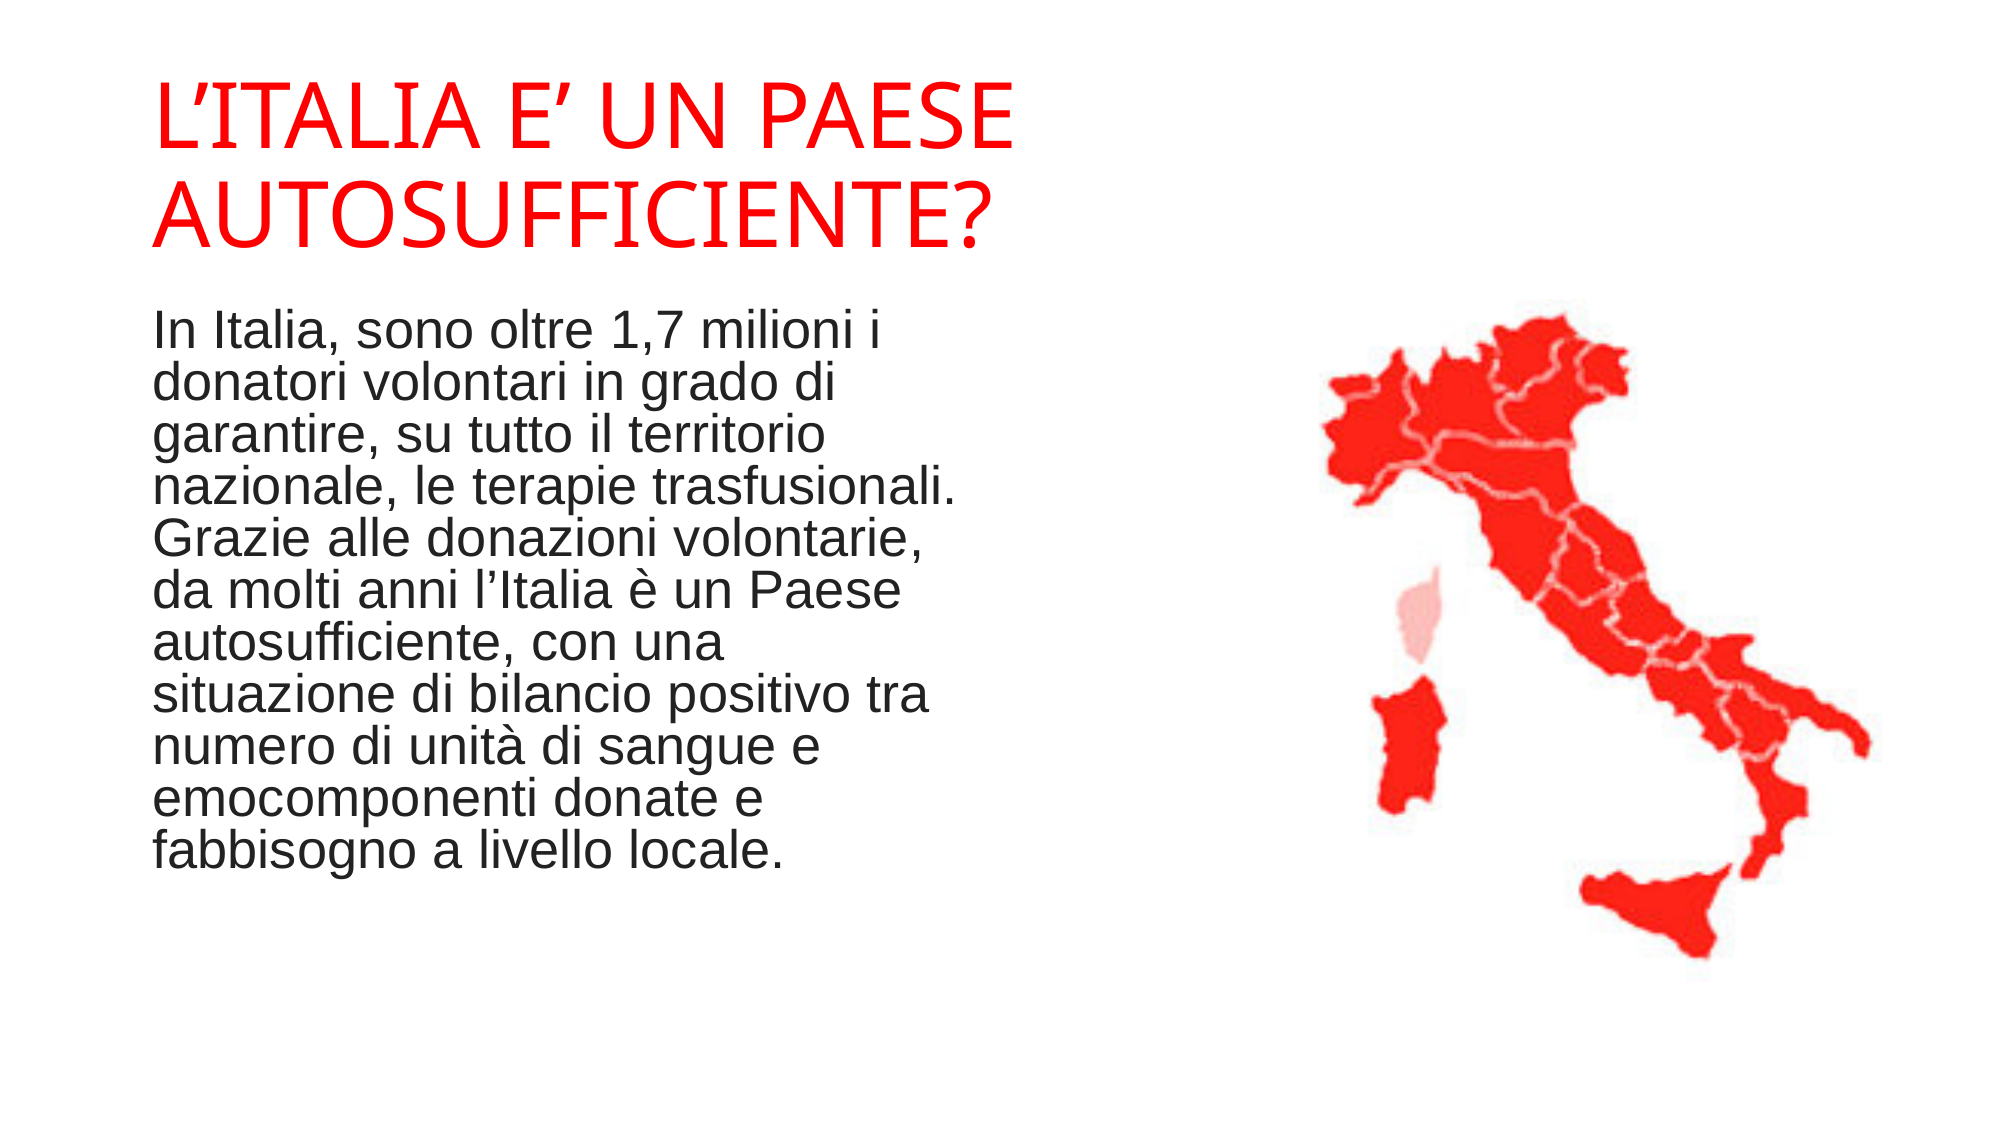

# L’ITALIA E’ UN PAESE AUTOSUFFICIENTE?
In Italia, sono oltre 1,7 milioni i donatori volontari in grado di garantire, su tutto il territorio nazionale, le terapie trasfusionali. Grazie alle donazioni volontarie, da molti anni l’Italia è un Paese autosufficiente, con una situazione di bilancio positivo tra numero di unità di sangue e emocomponenti donate e fabbisogno a livello locale.